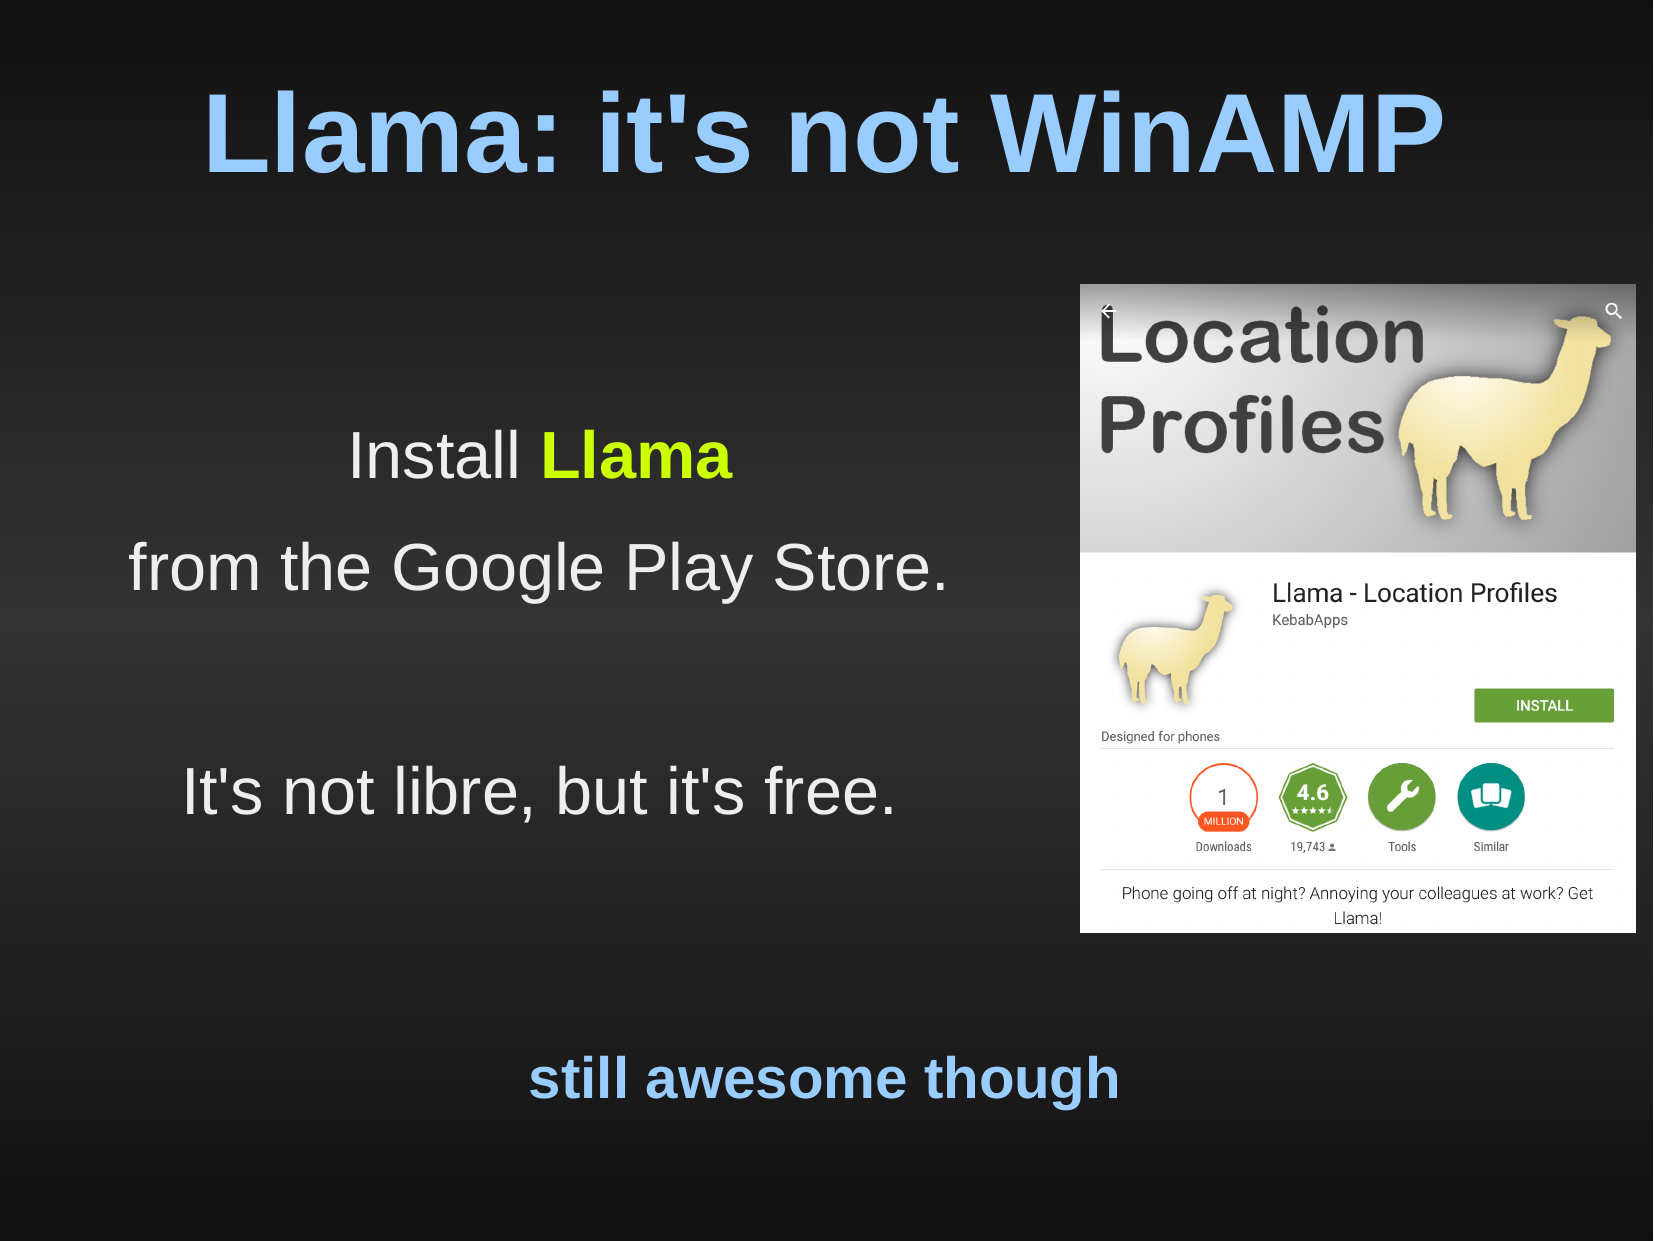

# Llama: it's not WinAMP
Install Llama
from the Google Play Store.
It's not libre, but it's free.
still awesome though